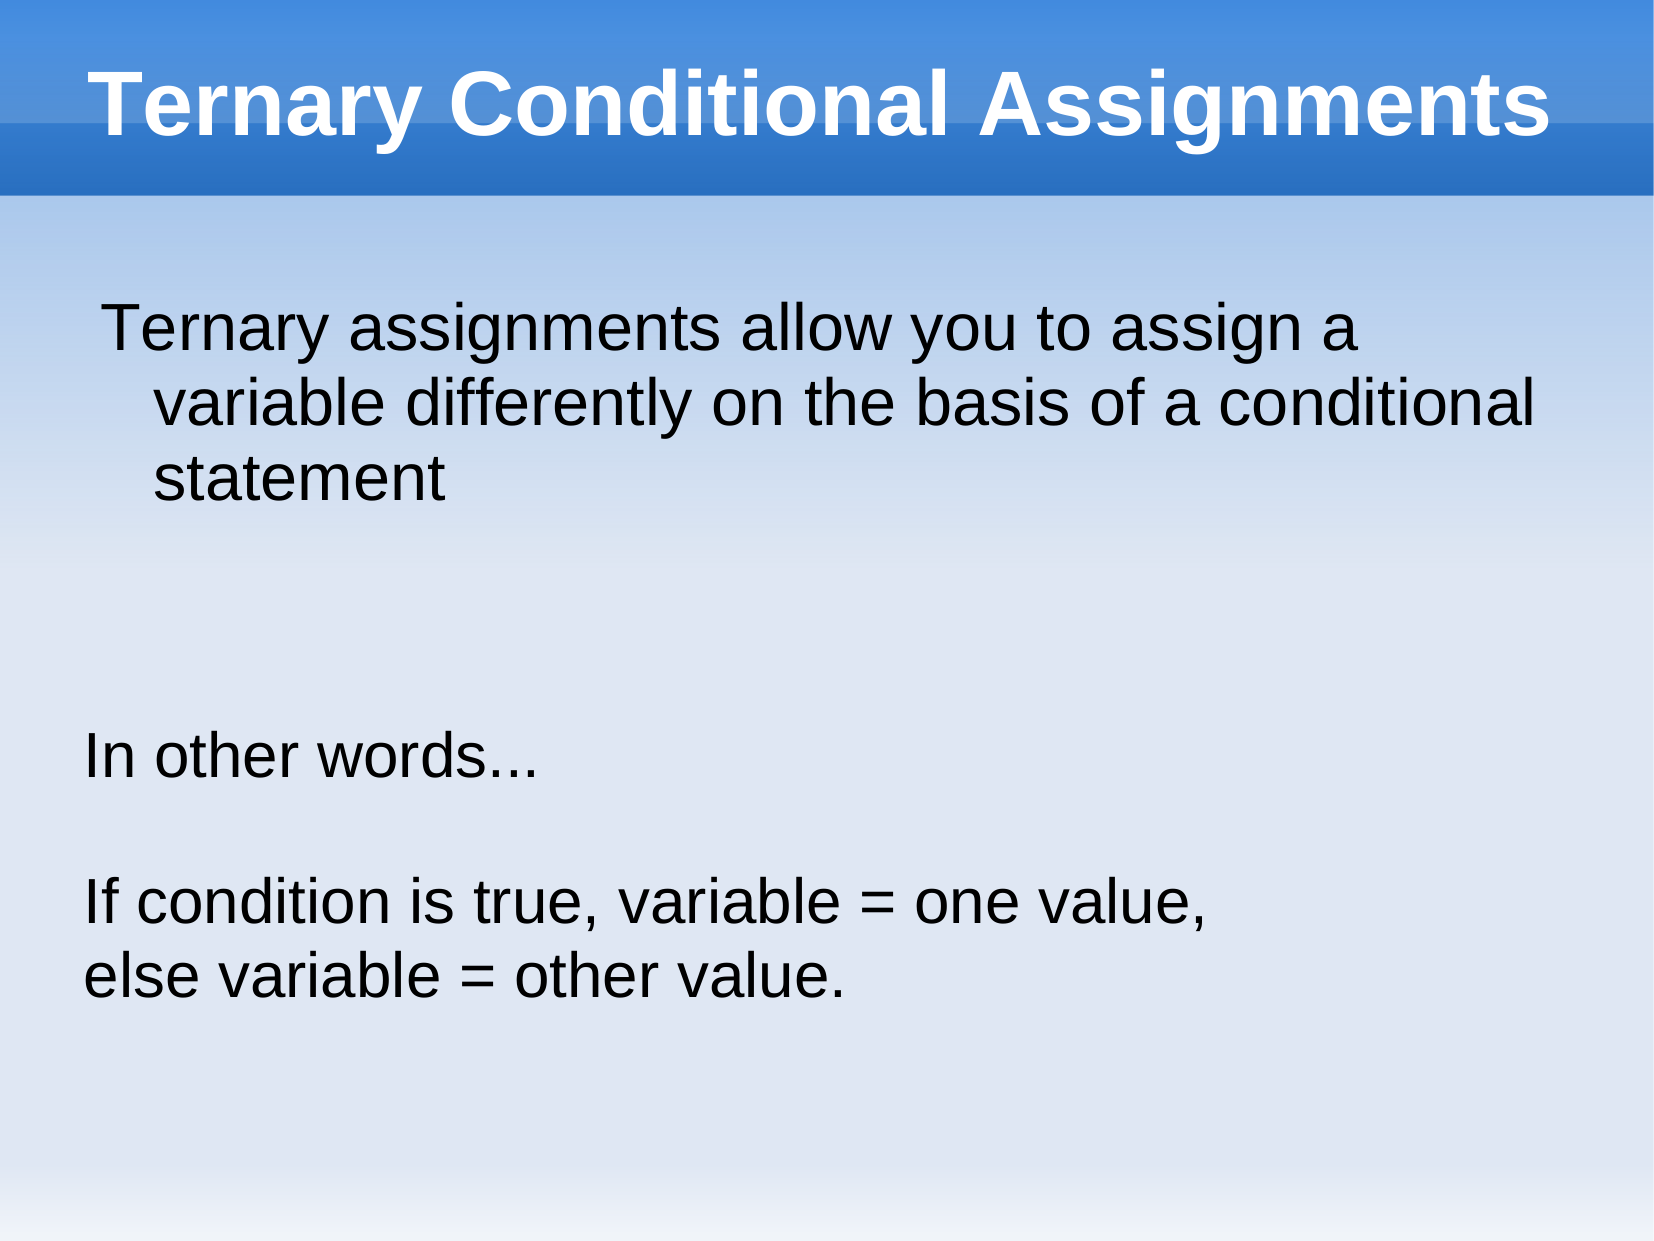

# Ternary Conditional Assignments
Ternary assignments allow you to assign a variable differently on the basis of a conditional statement